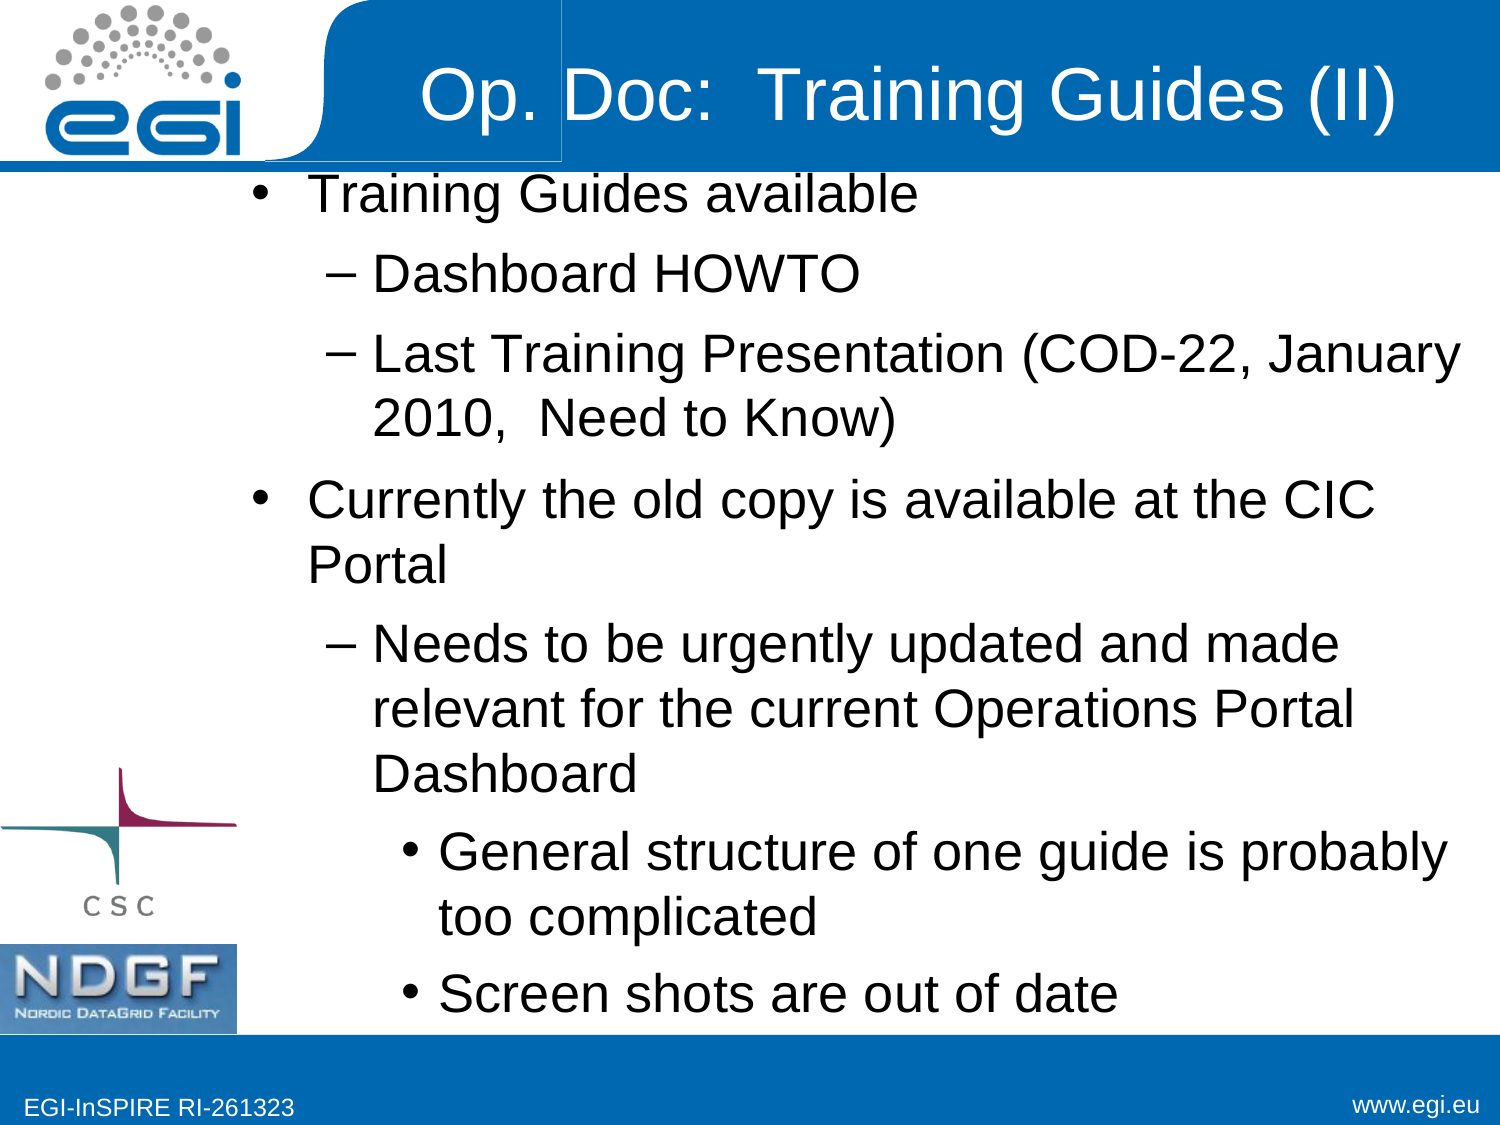

# Op. Doc: Training Guides (II)
Training Guides available
Dashboard HOWTO
Last Training Presentation (COD-22, January 2010, Need to Know)
Currently the old copy is available at the CIC Portal
Needs to be urgently updated and made relevant for the current Operations Portal Dashboard
General structure of one guide is probably too complicated
Screen shots are out of date